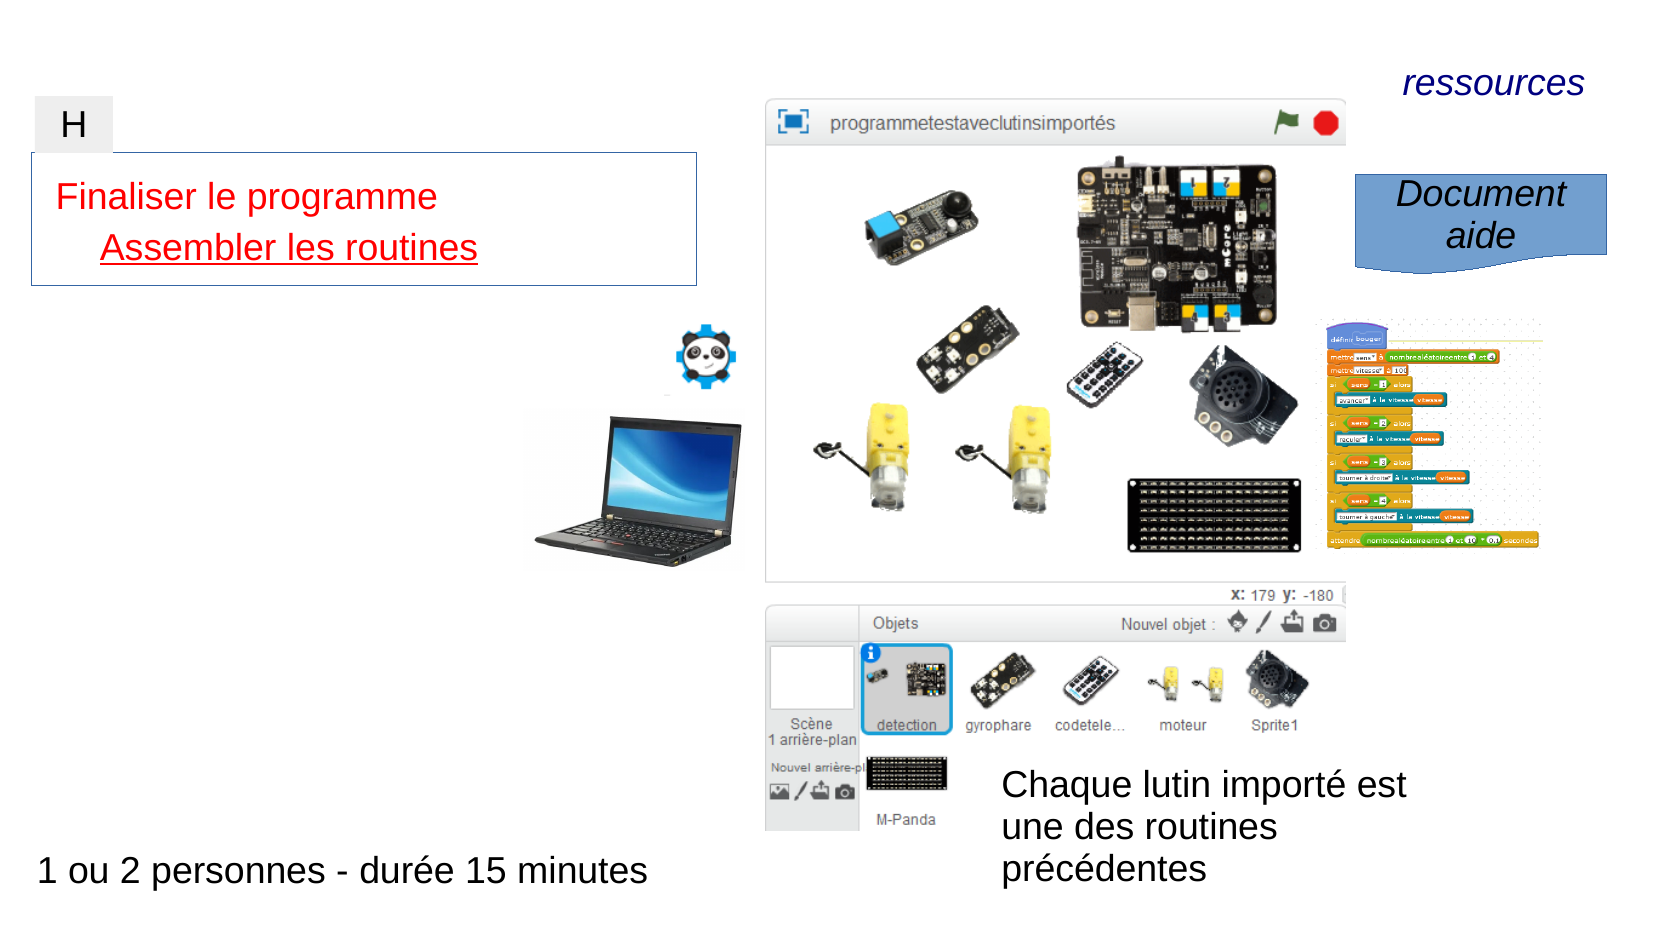

ressources
H
Finaliser le programme
Document aide
Assembler les routines
Chaque lutin importé est une des routines précédentes
1 ou 2 personnes - durée 15 minutes